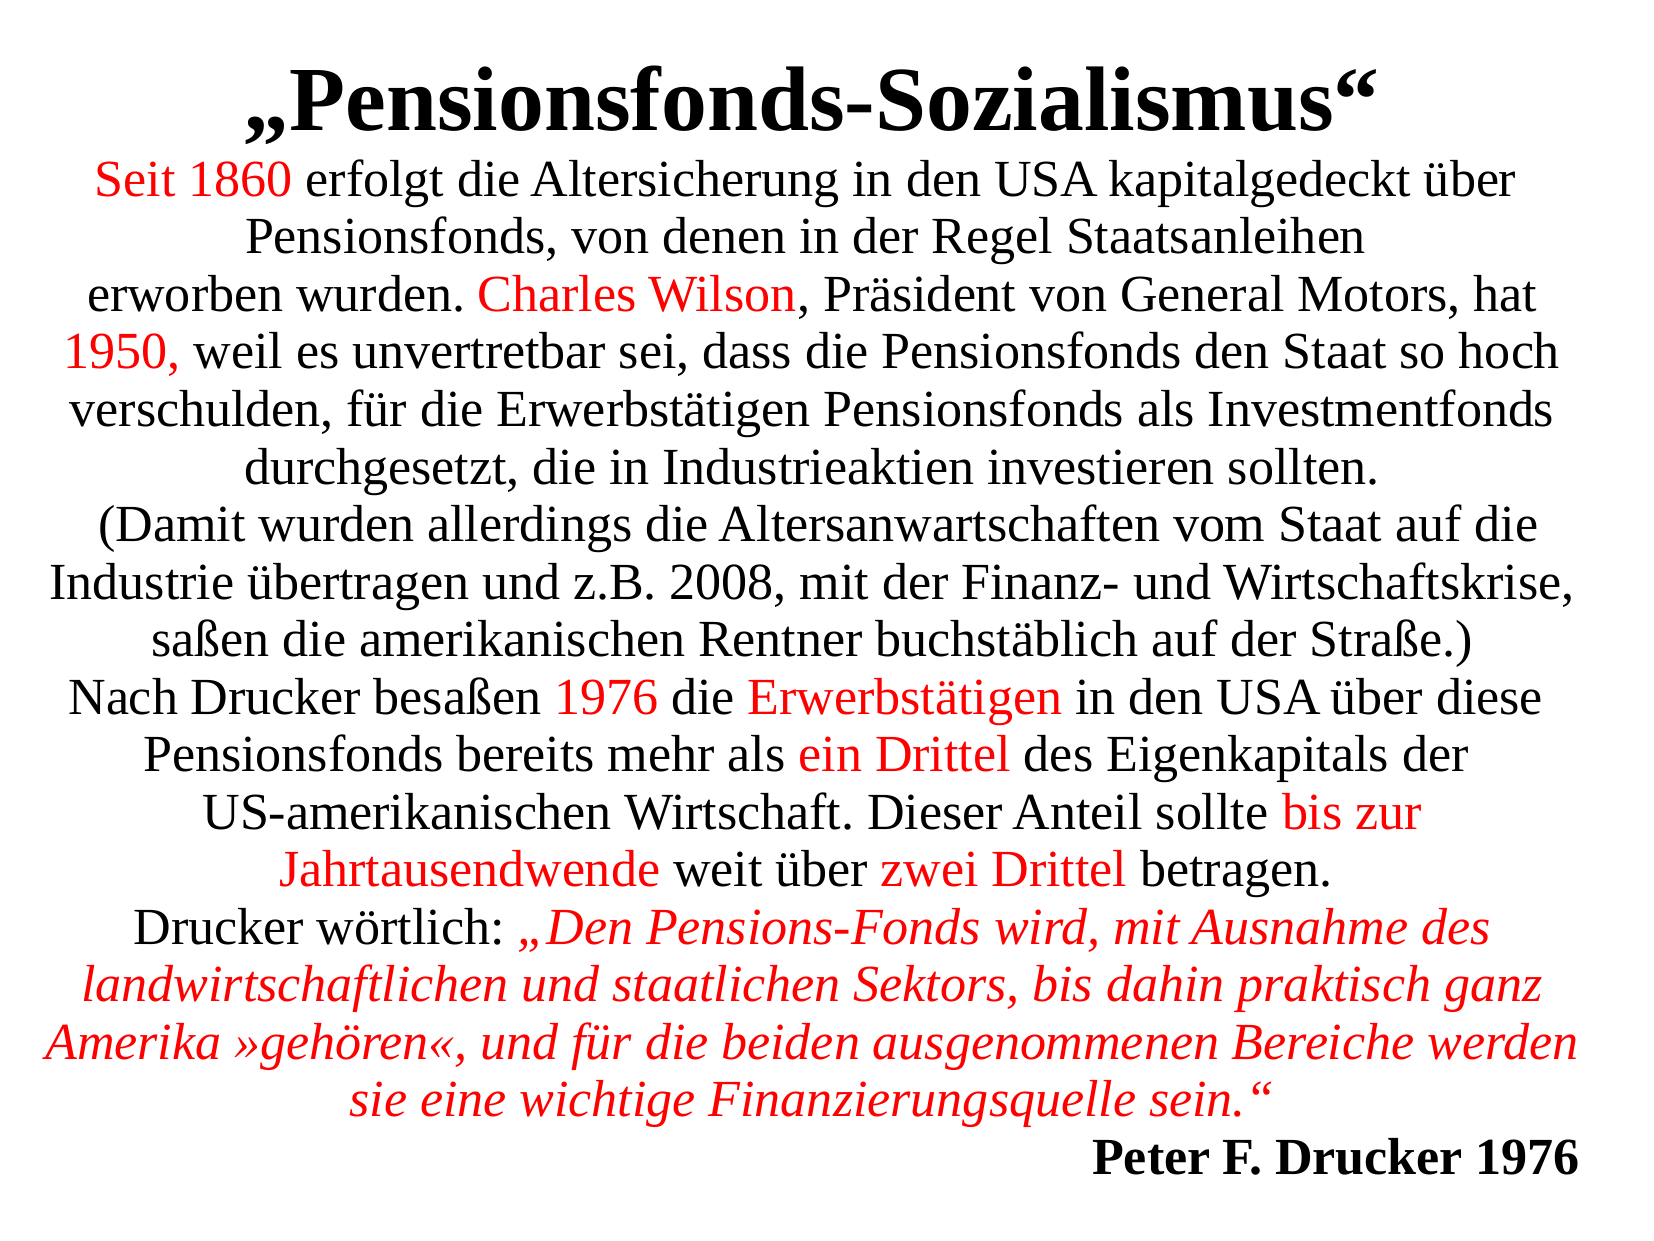

„Pensionsfonds-Sozialismus“
Seit 1860 erfolgt die Altersicherung in den USA kapitalgedeckt über
Pensionsfonds, von denen in der Regel Staatsanleihen
erworben wurden. Charles Wilson, Präsident von General Motors, hat 1950, weil es unvertretbar sei, dass die Pensionsfonds den Staat so hoch verschulden, für die Erwerbstätigen Pensionsfonds als Investmentfonds durchgesetzt, die in Industrieaktien investieren sollten.
 (Damit wurden allerdings die Altersanwartschaften vom Staat auf die Industrie übertragen und z.B. 2008, mit der Finanz- und Wirtschaftskrise, saßen die amerikanischen Rentner buchstäblich auf der Straße.)
Nach Drucker besaßen 1976 die Erwerbstätigen in den USA über diese
Pensionsfonds bereits mehr als ein Drittel des Eigenkapitals der
US-amerikanischen Wirtschaft. Dieser Anteil sollte bis zur Jahrtausendwende weit über zwei Drittel betragen.
Drucker wörtlich: „Den Pensions-Fonds wird, mit Ausnahme des landwirtschaftlichen und staatlichen Sektors, bis dahin praktisch ganz Amerika »gehören«, und für die beiden ausgenommenen Bereiche werden sie eine wichtige Finanzierungsquelle sein.“
Peter F. Drucker 1976